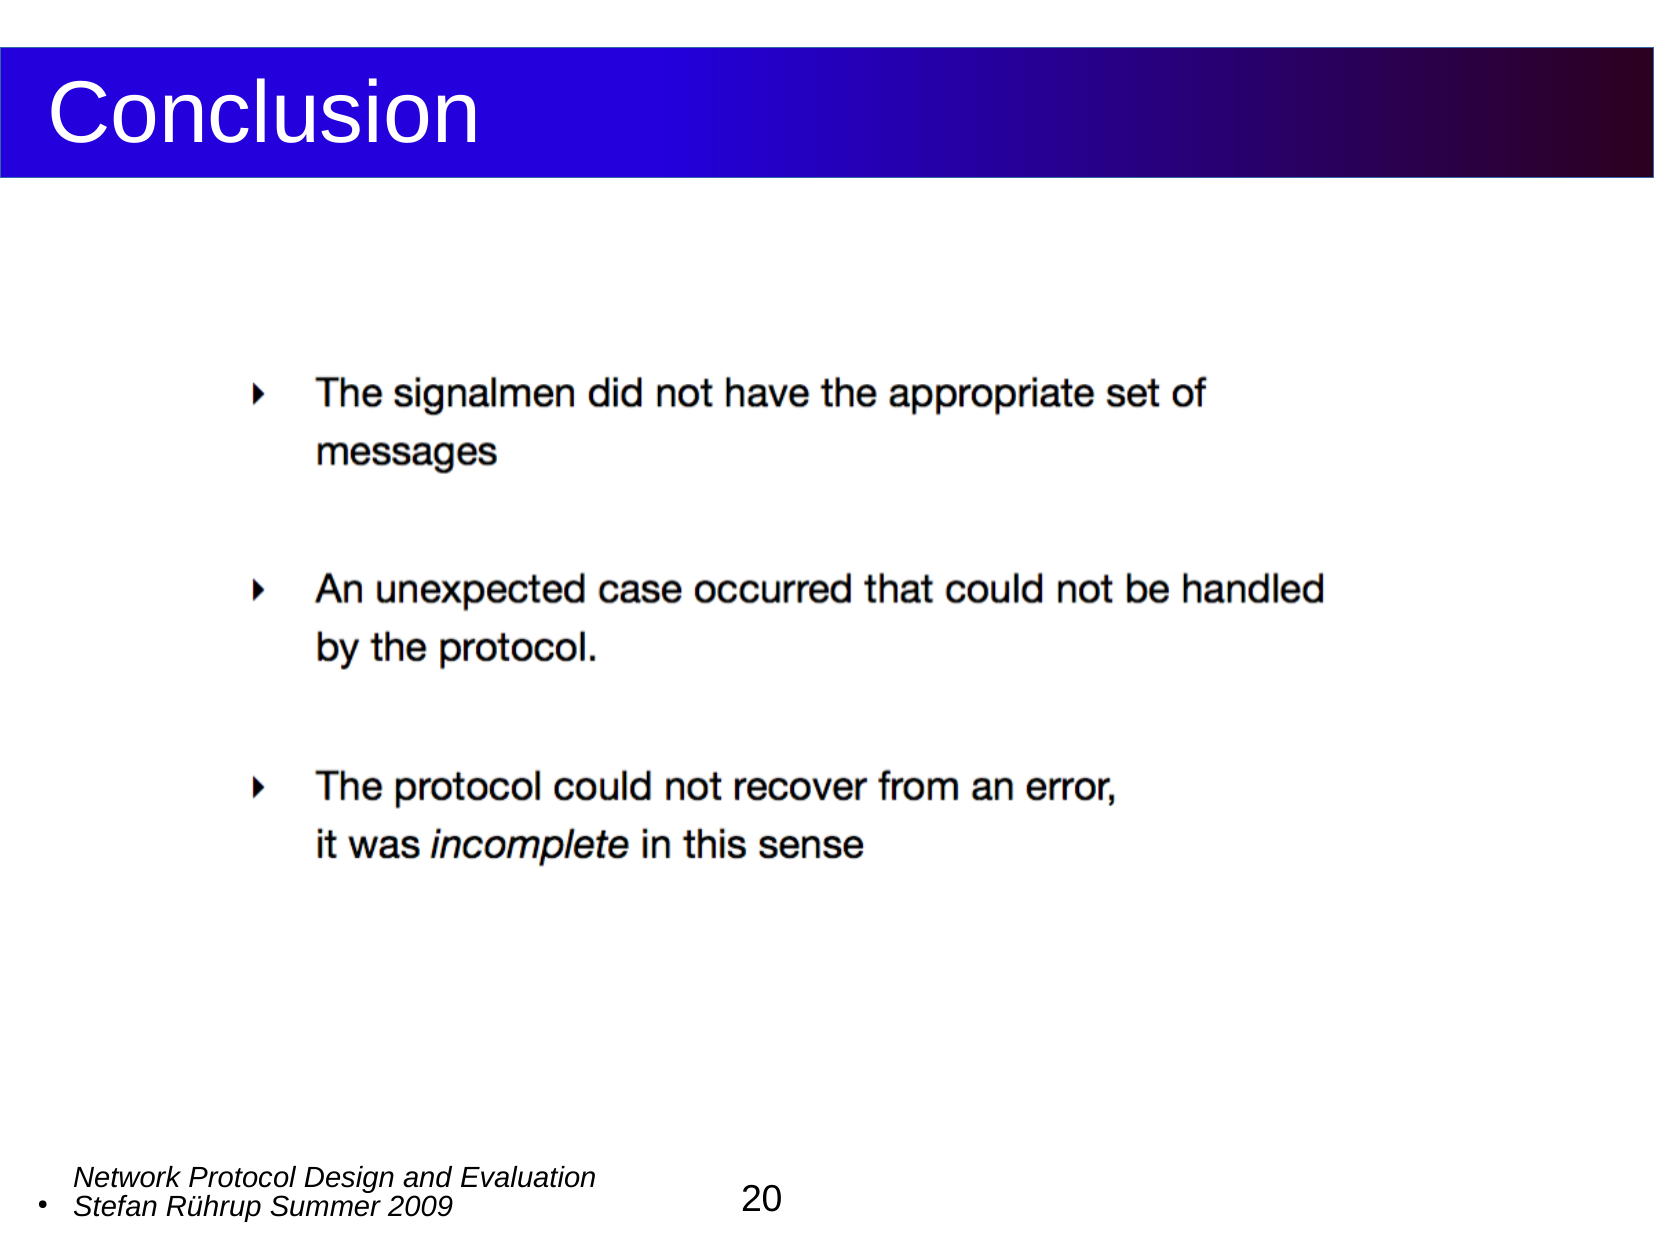

# Conclusion
Network Protocol Design and Evaluation
Stefan Rührup Summer 2009